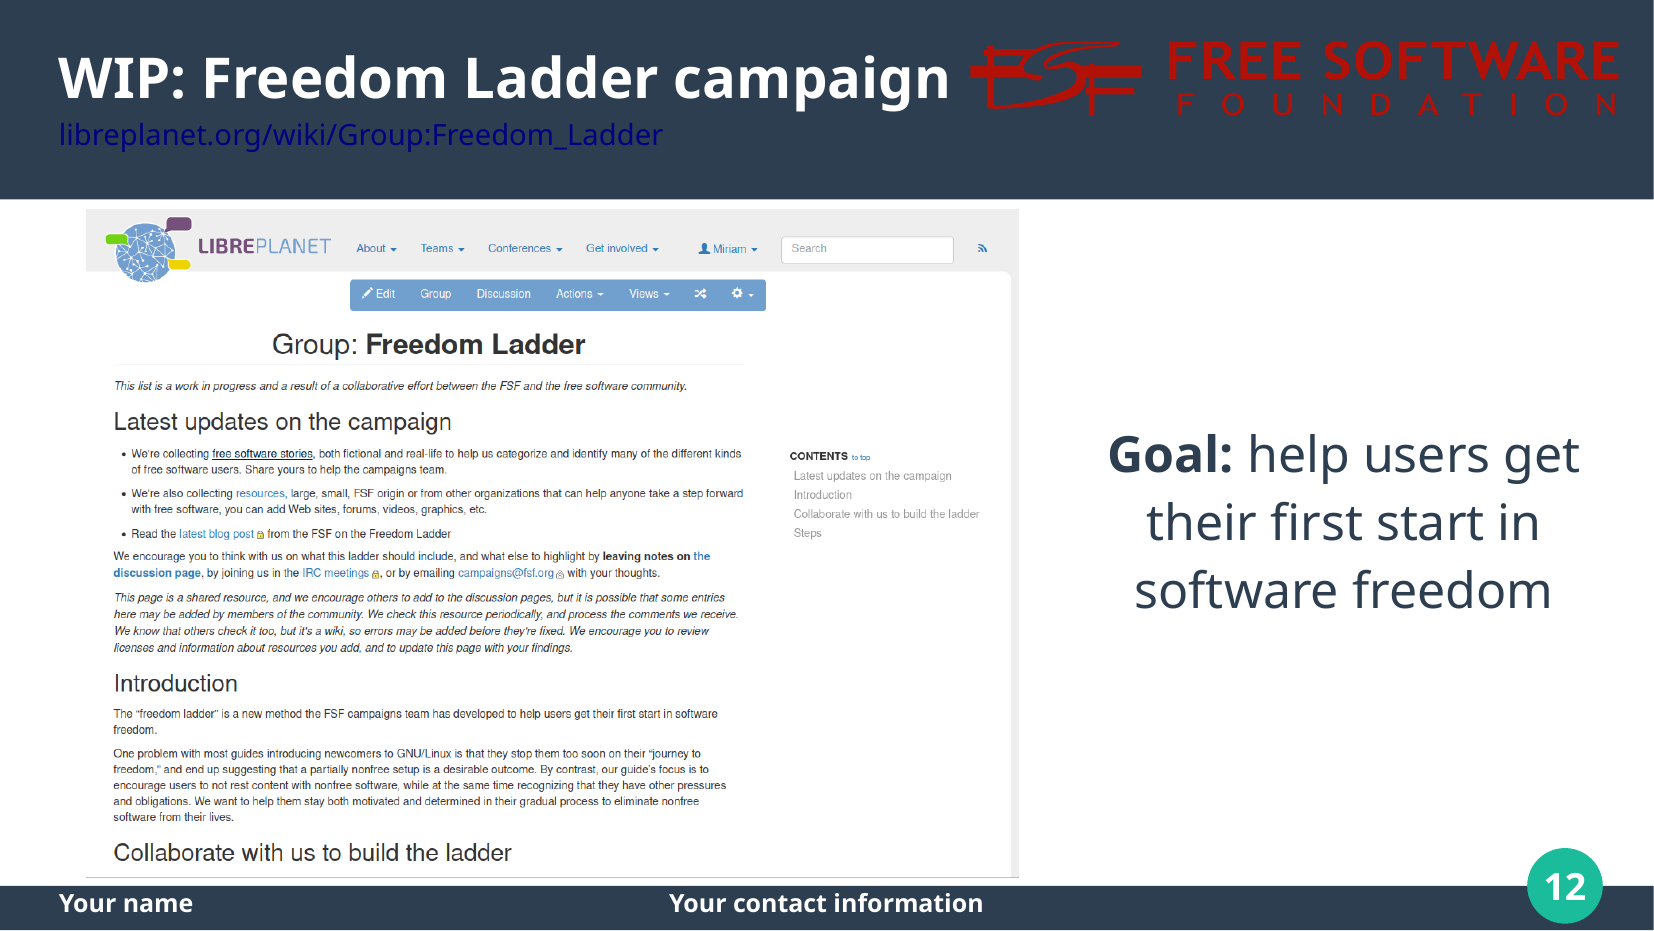

# WIP: Freedom Ladder campaign libreplanet.org/wiki/Group:Freedom_Ladder
Goal: help users get their first start in software freedom
Your name
Your contact information